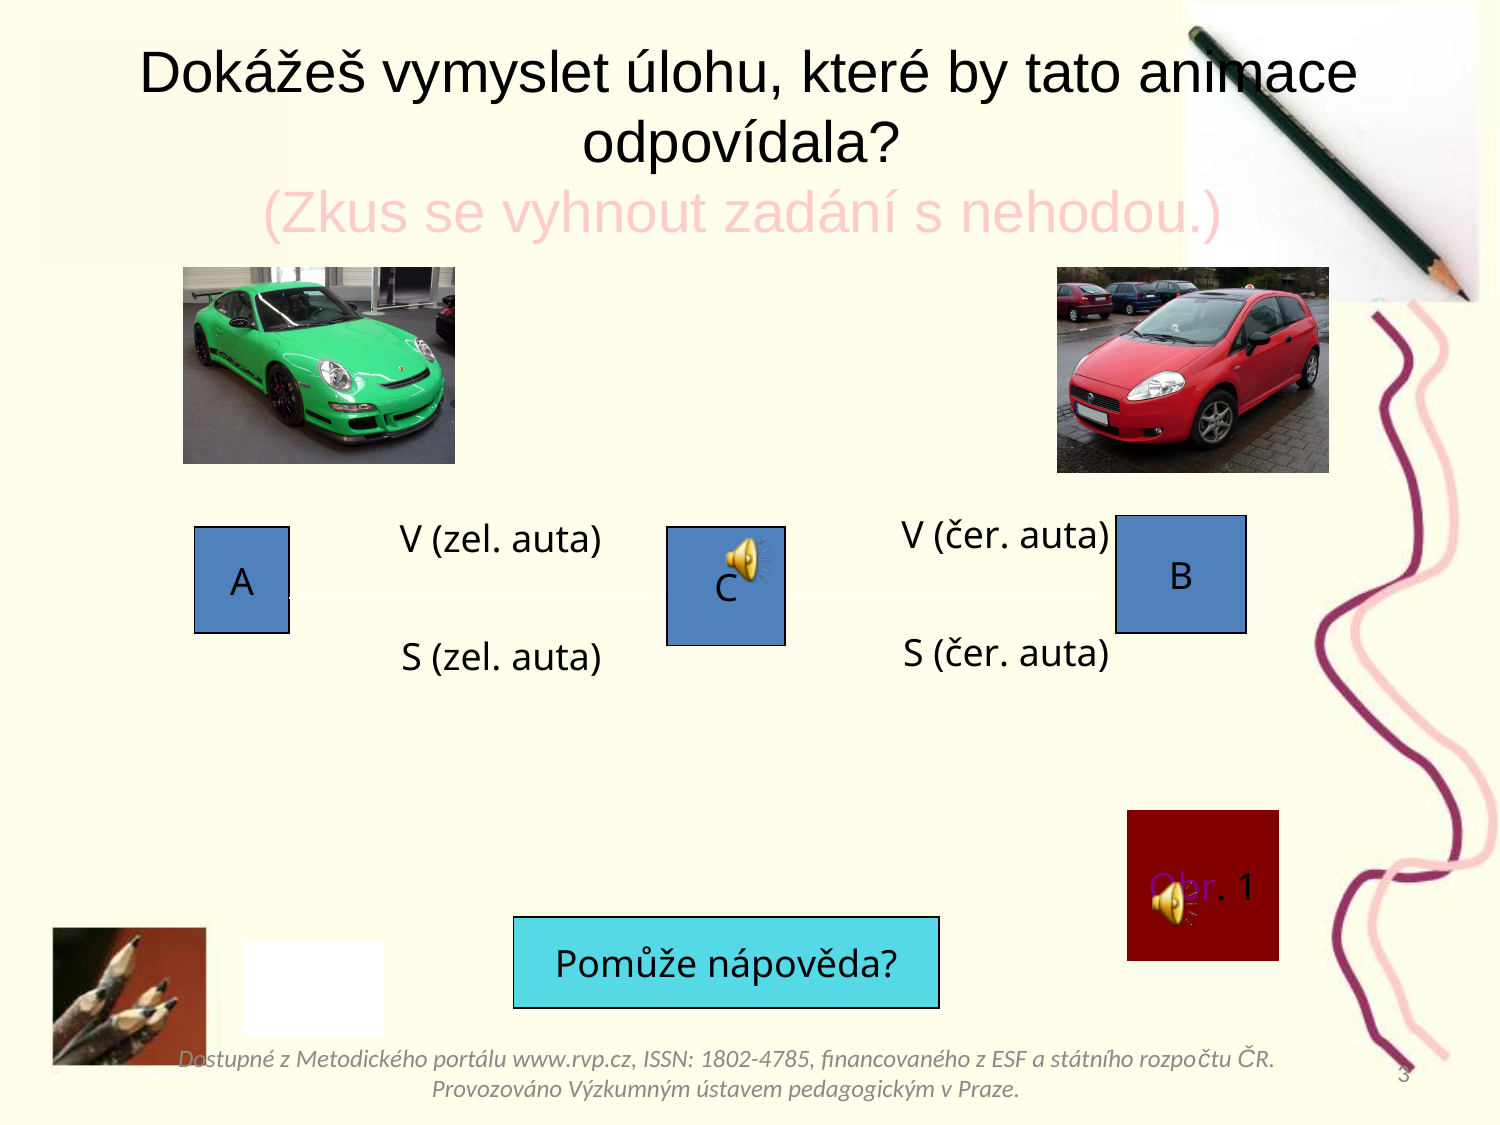

Dokážeš vymyslet úlohu, které by tato animace odpovídala?
(Zkus se vyhnout zadání s nehodou.)
V (čer. auta)
V (zel. auta)
B
A
C
S (čer. auta)
S (zel. auta)
Obr. 1
Pomůže nápověda?
Dostupné z Metodického portálu www.rvp.cz, ISSN: 1802-4785, financovaného z ESF a státního rozpočtu ČR. Provozováno Výzkumným ústavem pedagogickým v Praze.
3